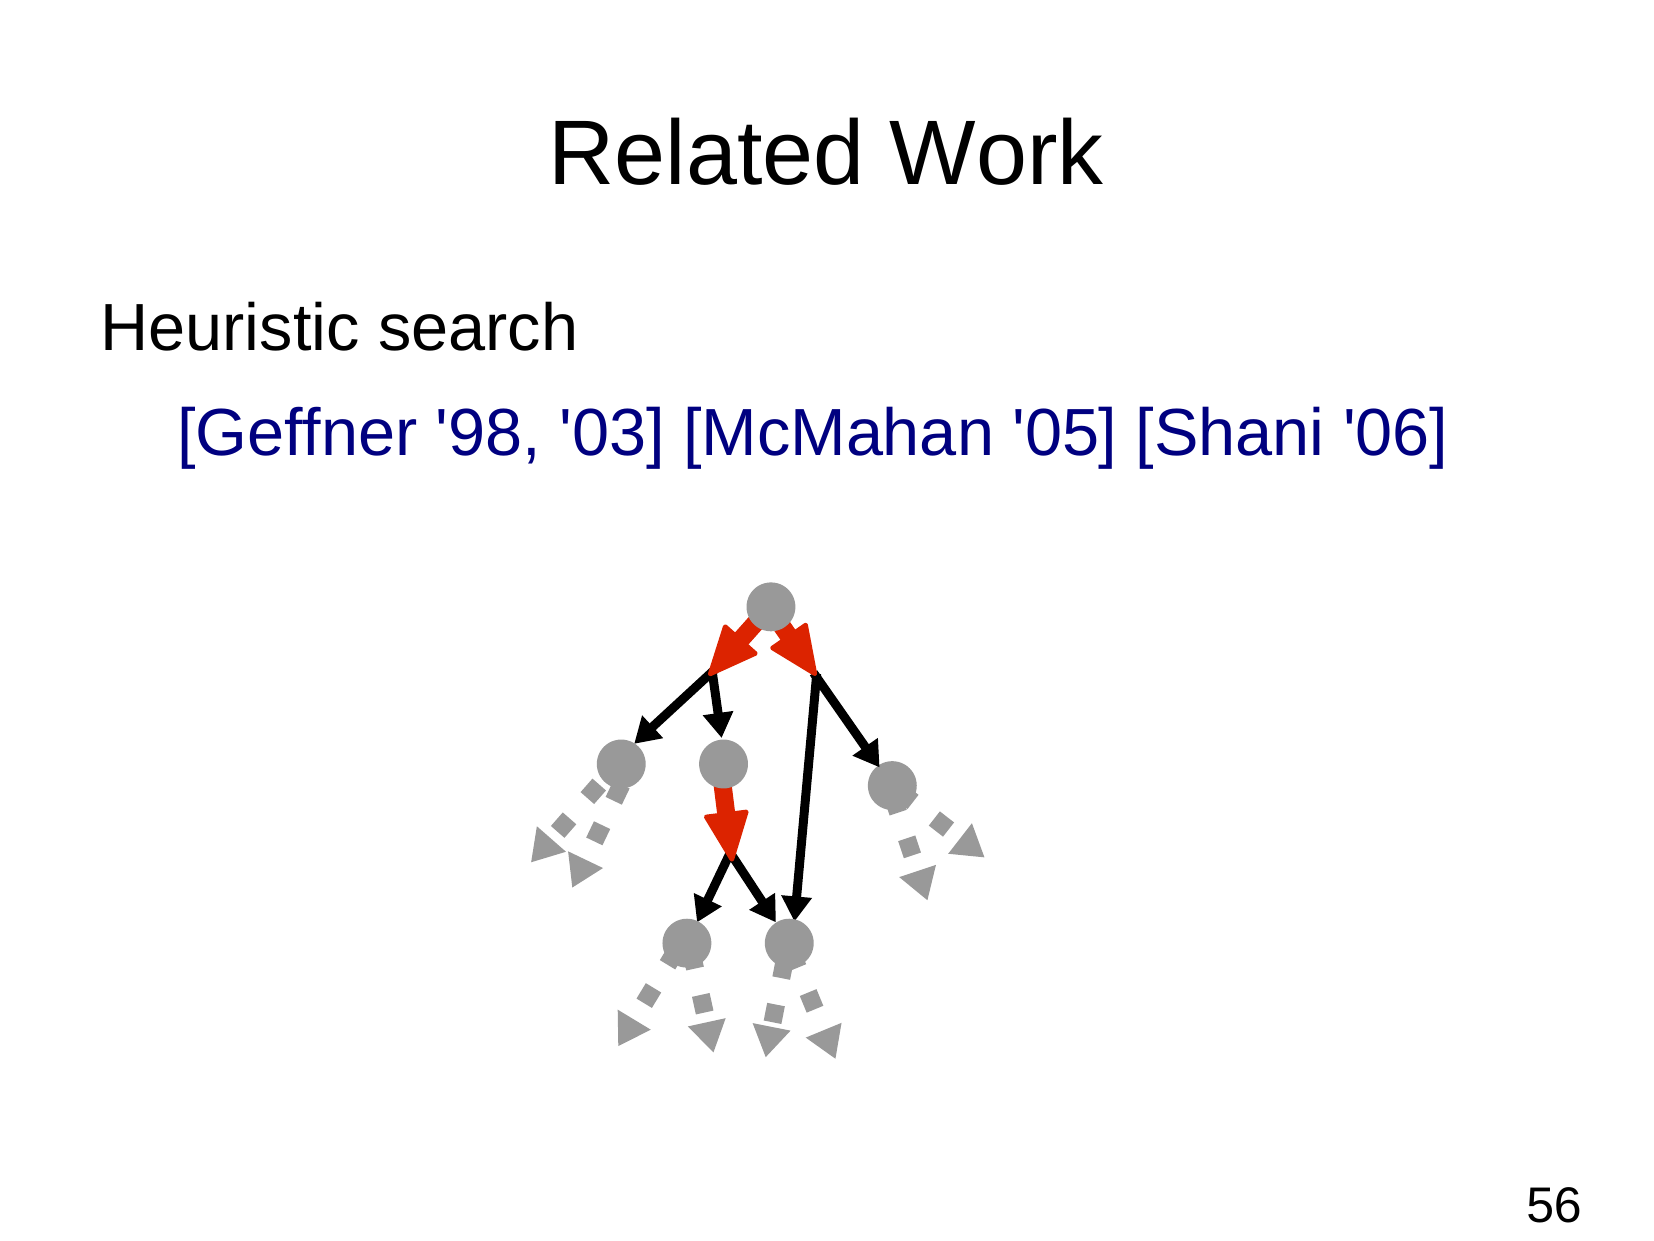

# Related Work
Heuristic search
[Geffner '98, '03] [McMahan '05] [Shani '06]